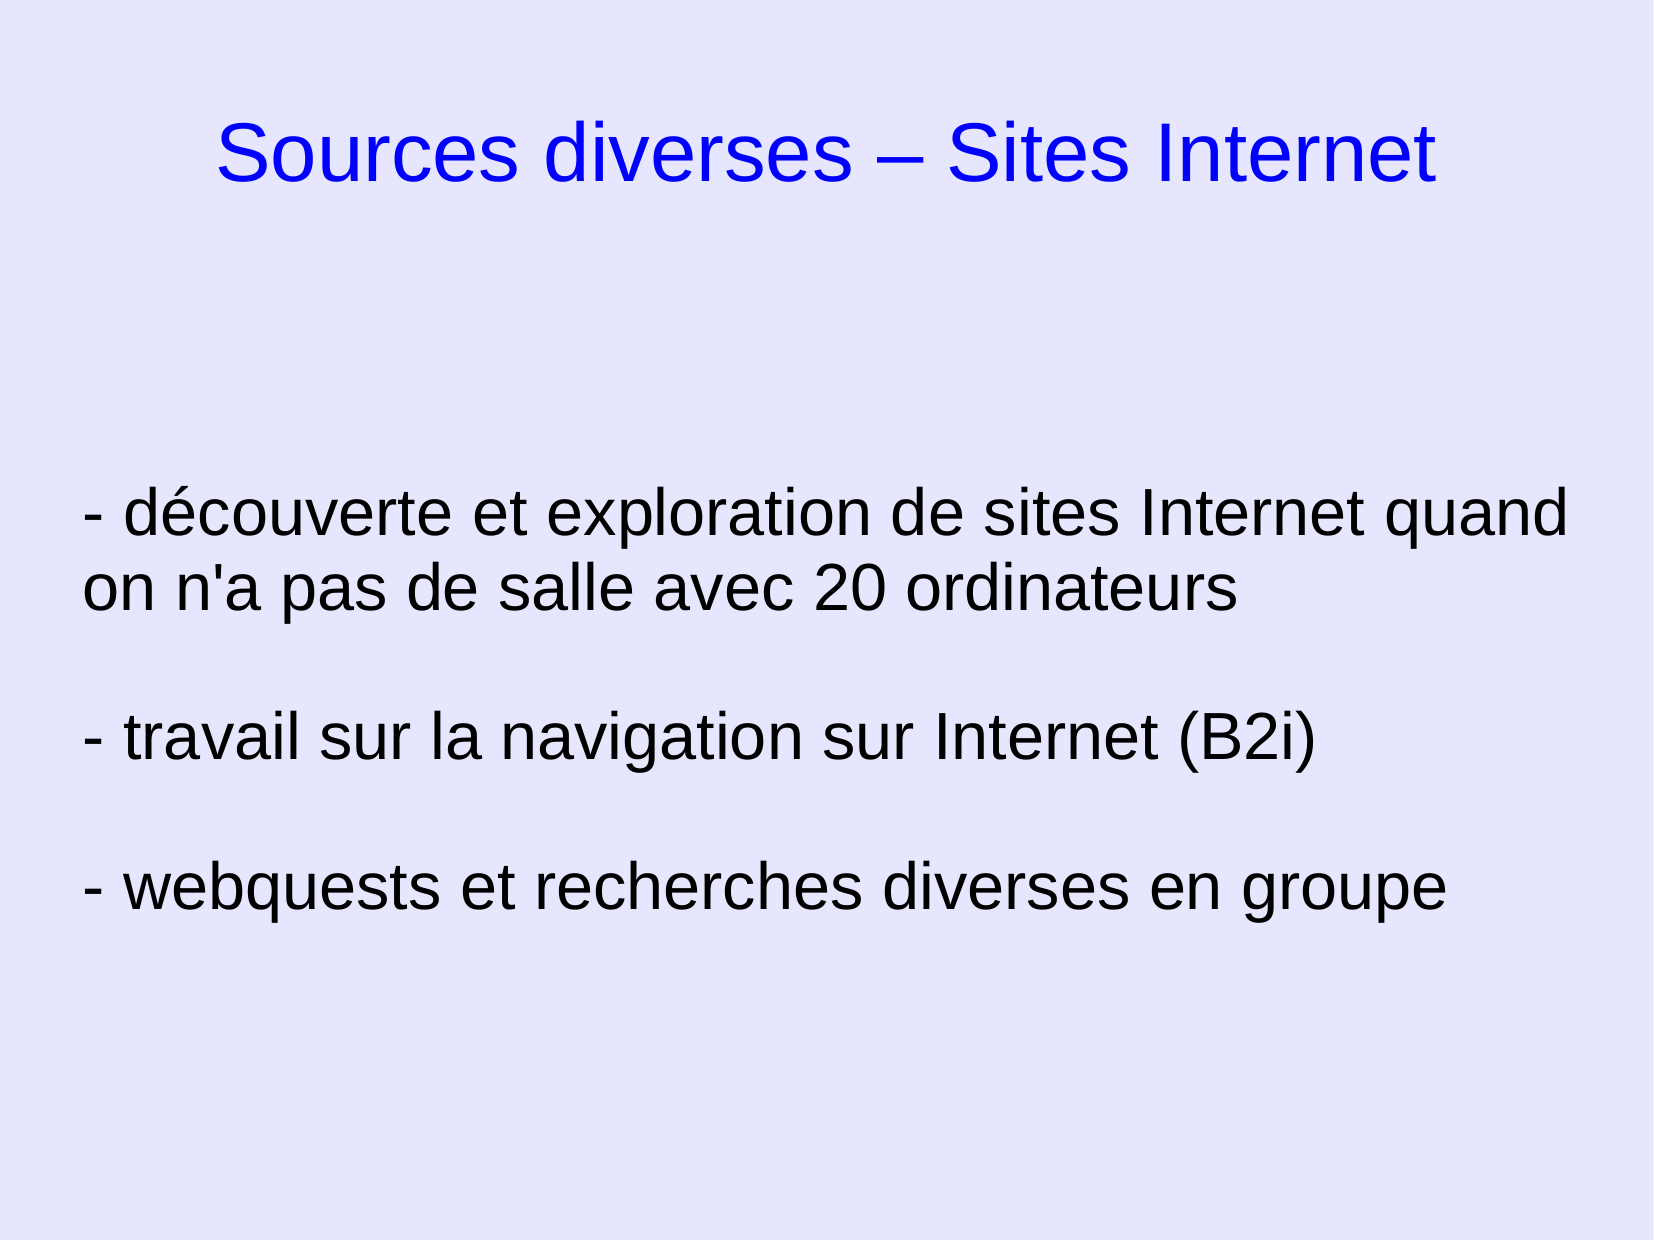

# Sources diverses – Sites Internet
- découverte et exploration de sites Internet quand on n'a pas de salle avec 20 ordinateurs
- travail sur la navigation sur Internet (B2i)
- webquests et recherches diverses en groupe